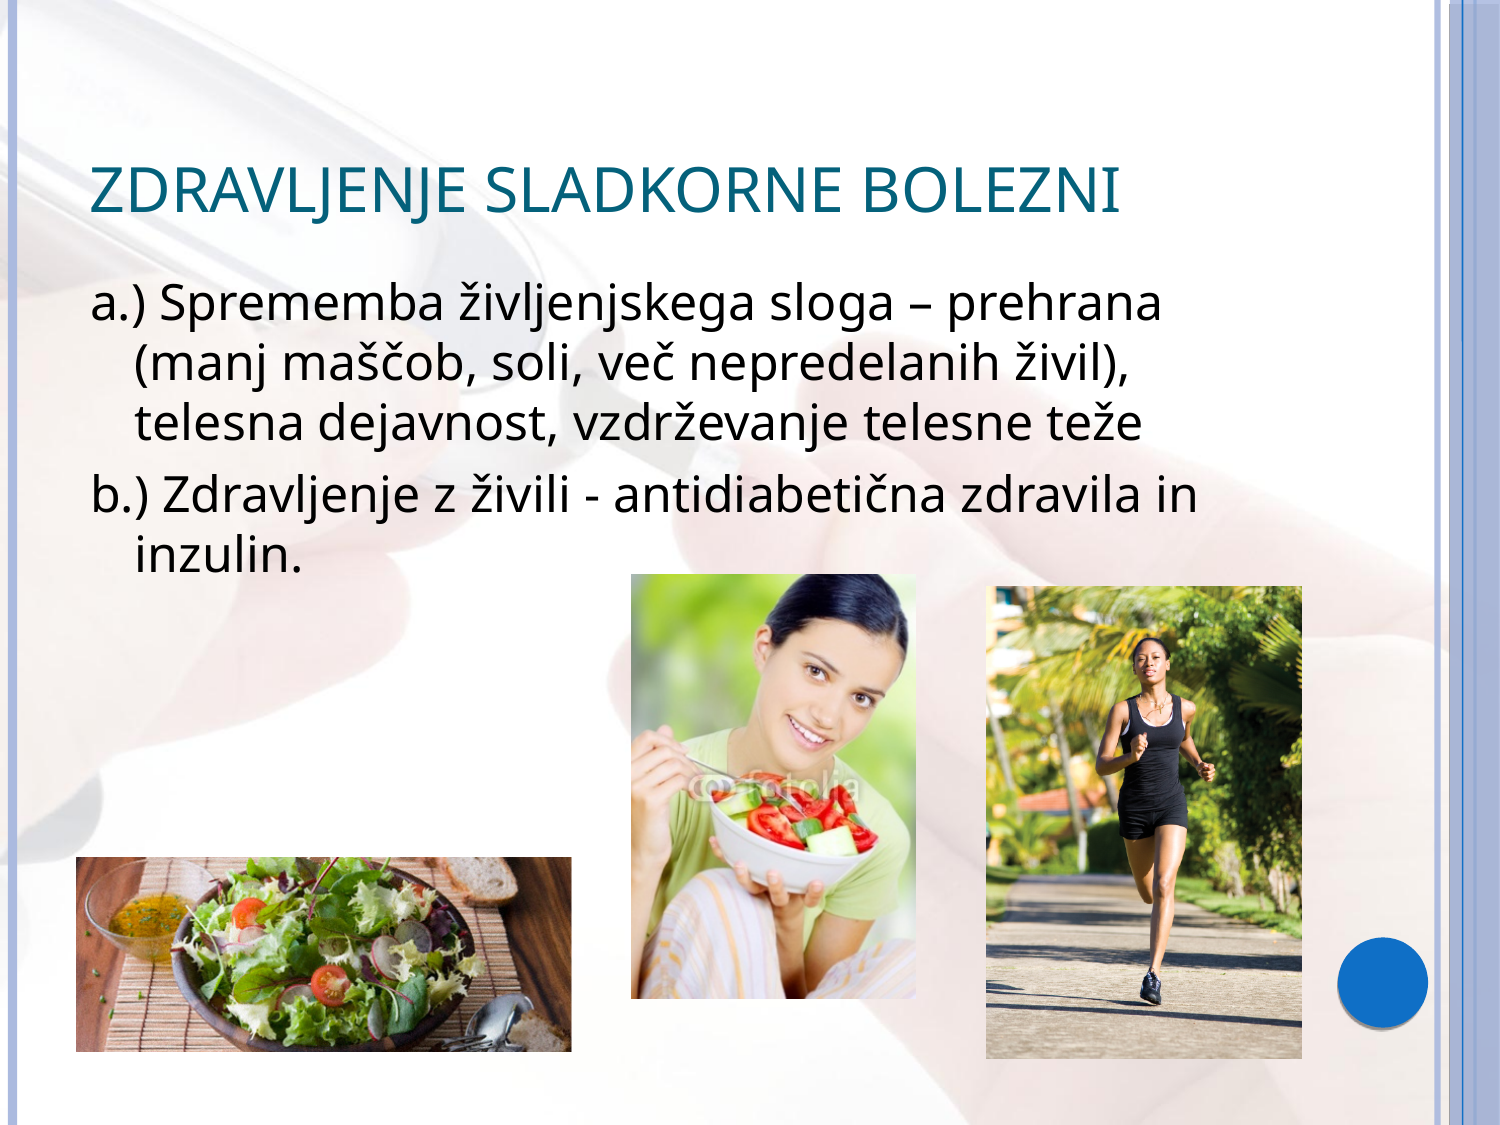

# Zdravljenje sladkorne bolezni
a.) Sprememba življenjskega sloga – prehrana (manj maščob, soli, več nepredelanih živil), telesna dejavnost, vzdrževanje telesne teže
b.) Zdravljenje z živili - antidiabetična zdravila in inzulin.